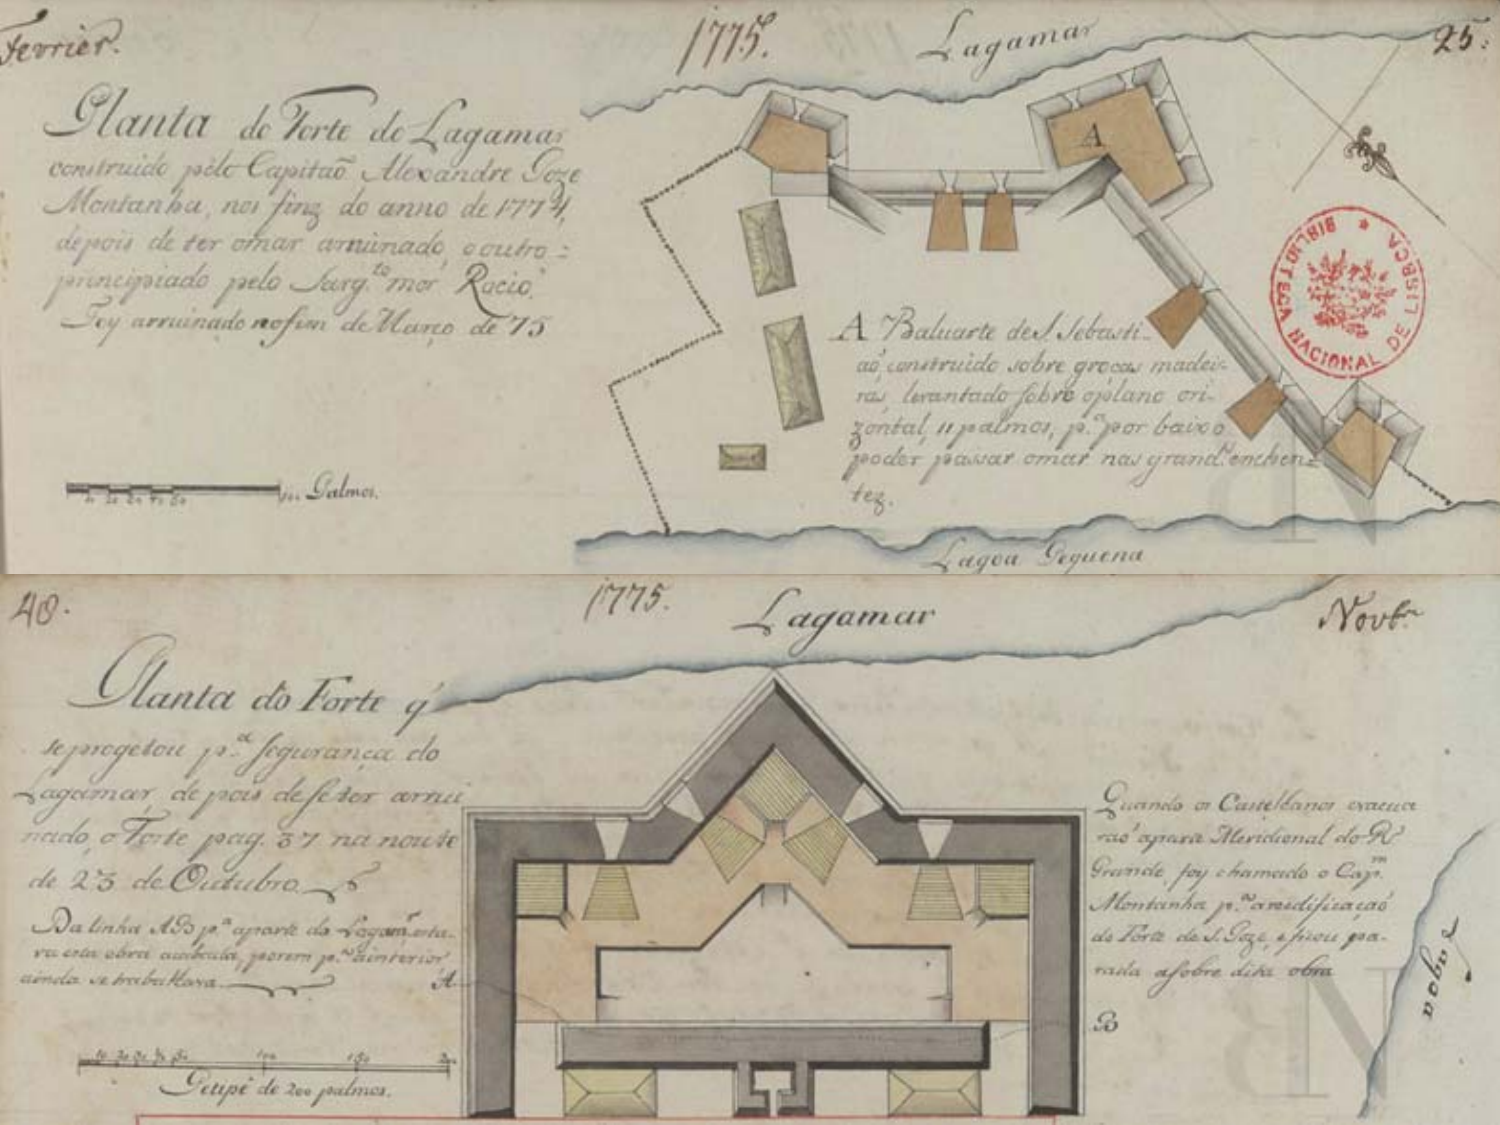

#
Planta do Forte que se projetou para a segurança do Lagamar, depois de ter arruinado o Forte Novo na noite de 23 de outubro de 1777.